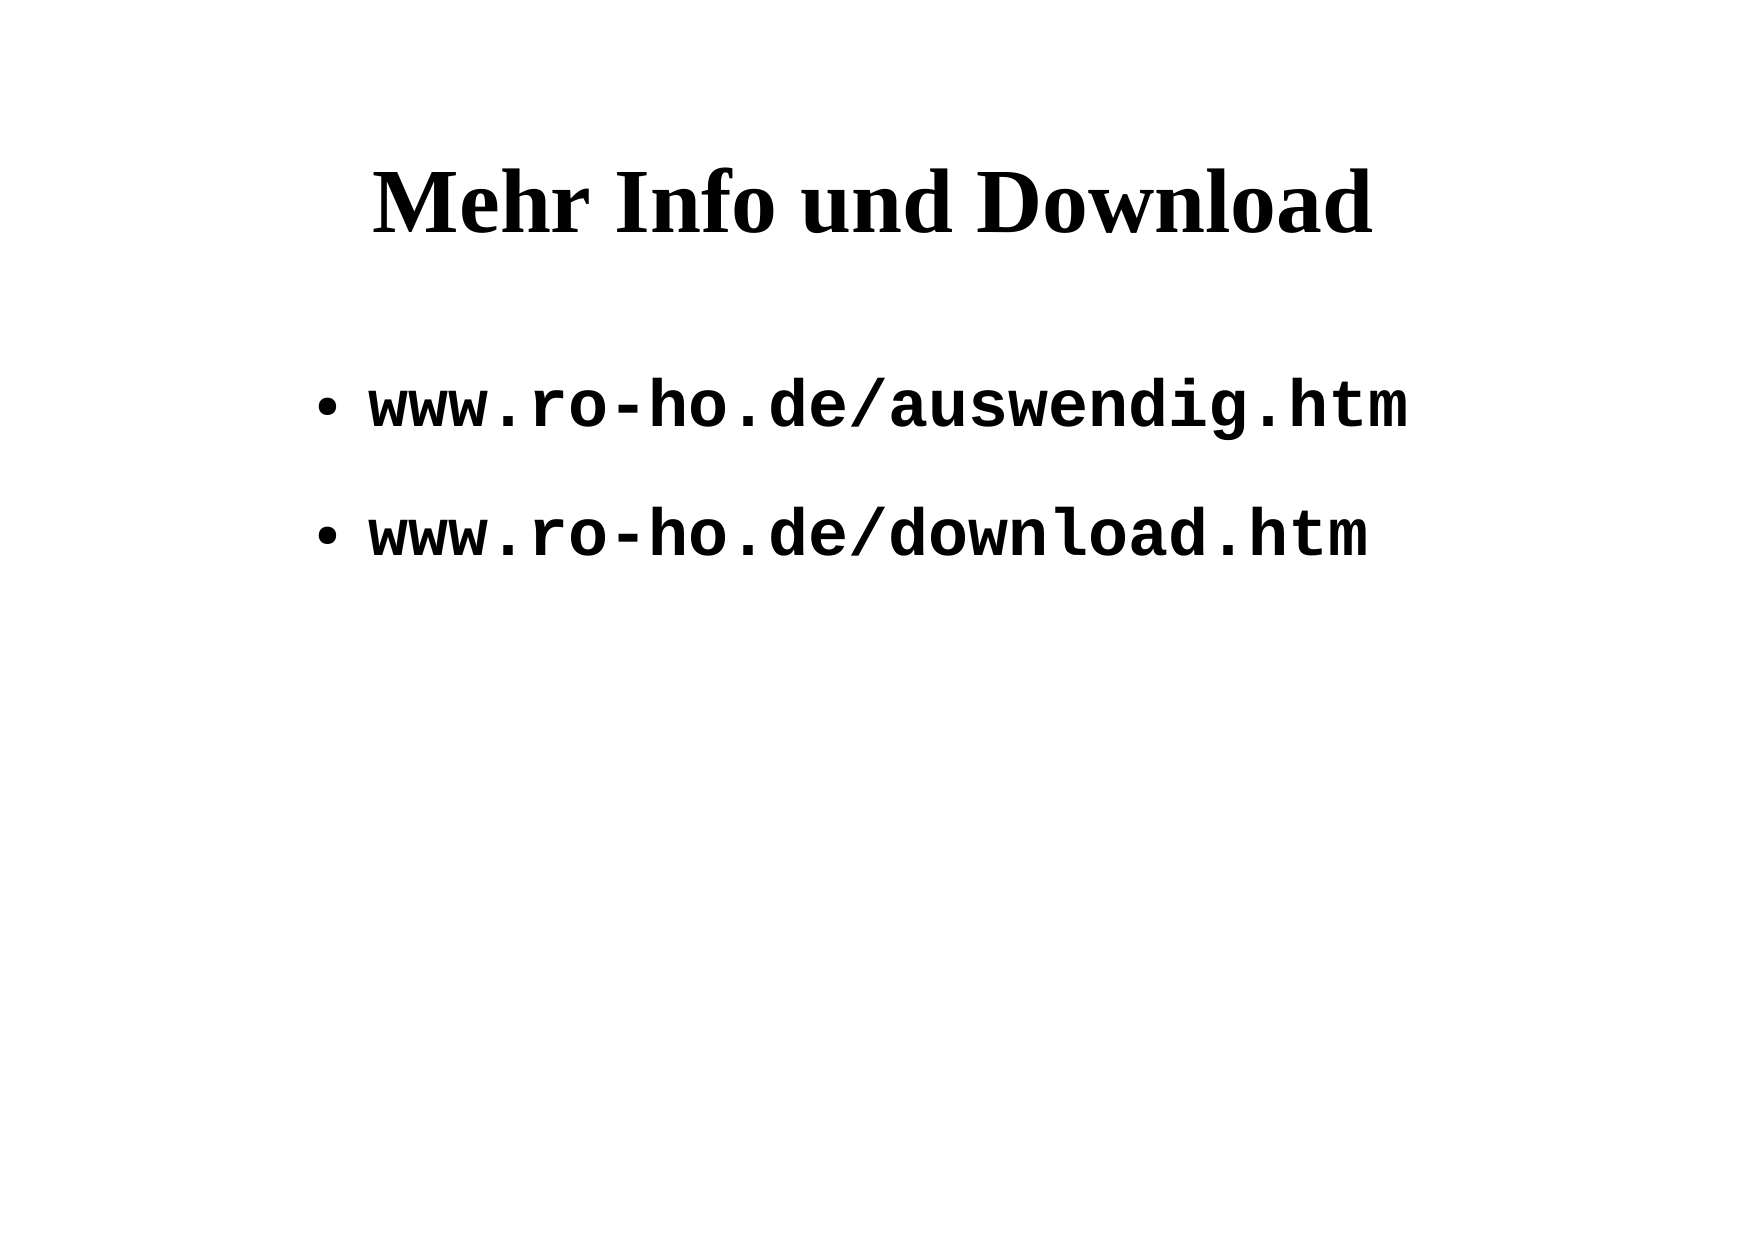

# Mehr Info und Download
www.ro-ho.de/auswendig.htm
www.ro-ho.de/download.htm